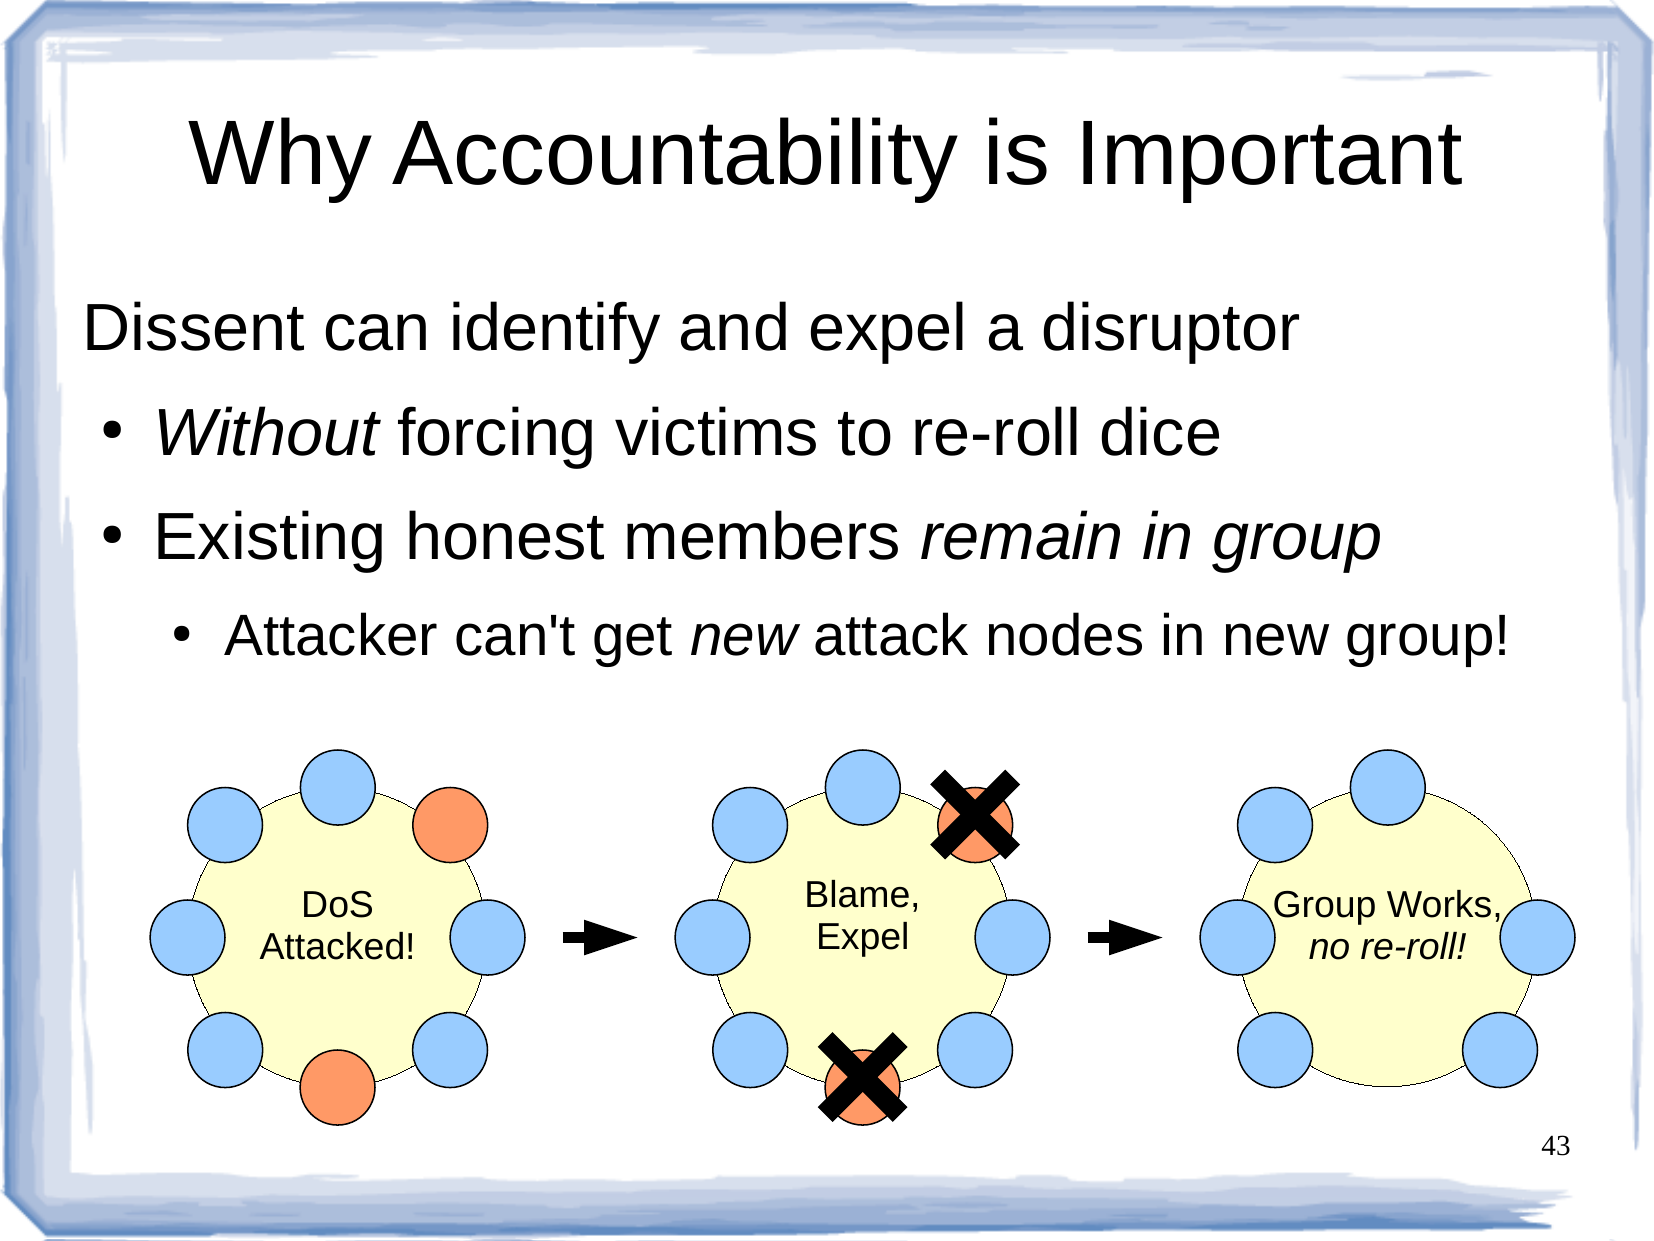

# Why Accountability is Important
Dissent can identify and expel a disruptor
Without forcing victims to re-roll dice
Existing honest members remain in group
Attacker can't get new attack nodes in new group!
DoS
Attacked!
Blame,
Expel
Group Works,
no re-roll!
43